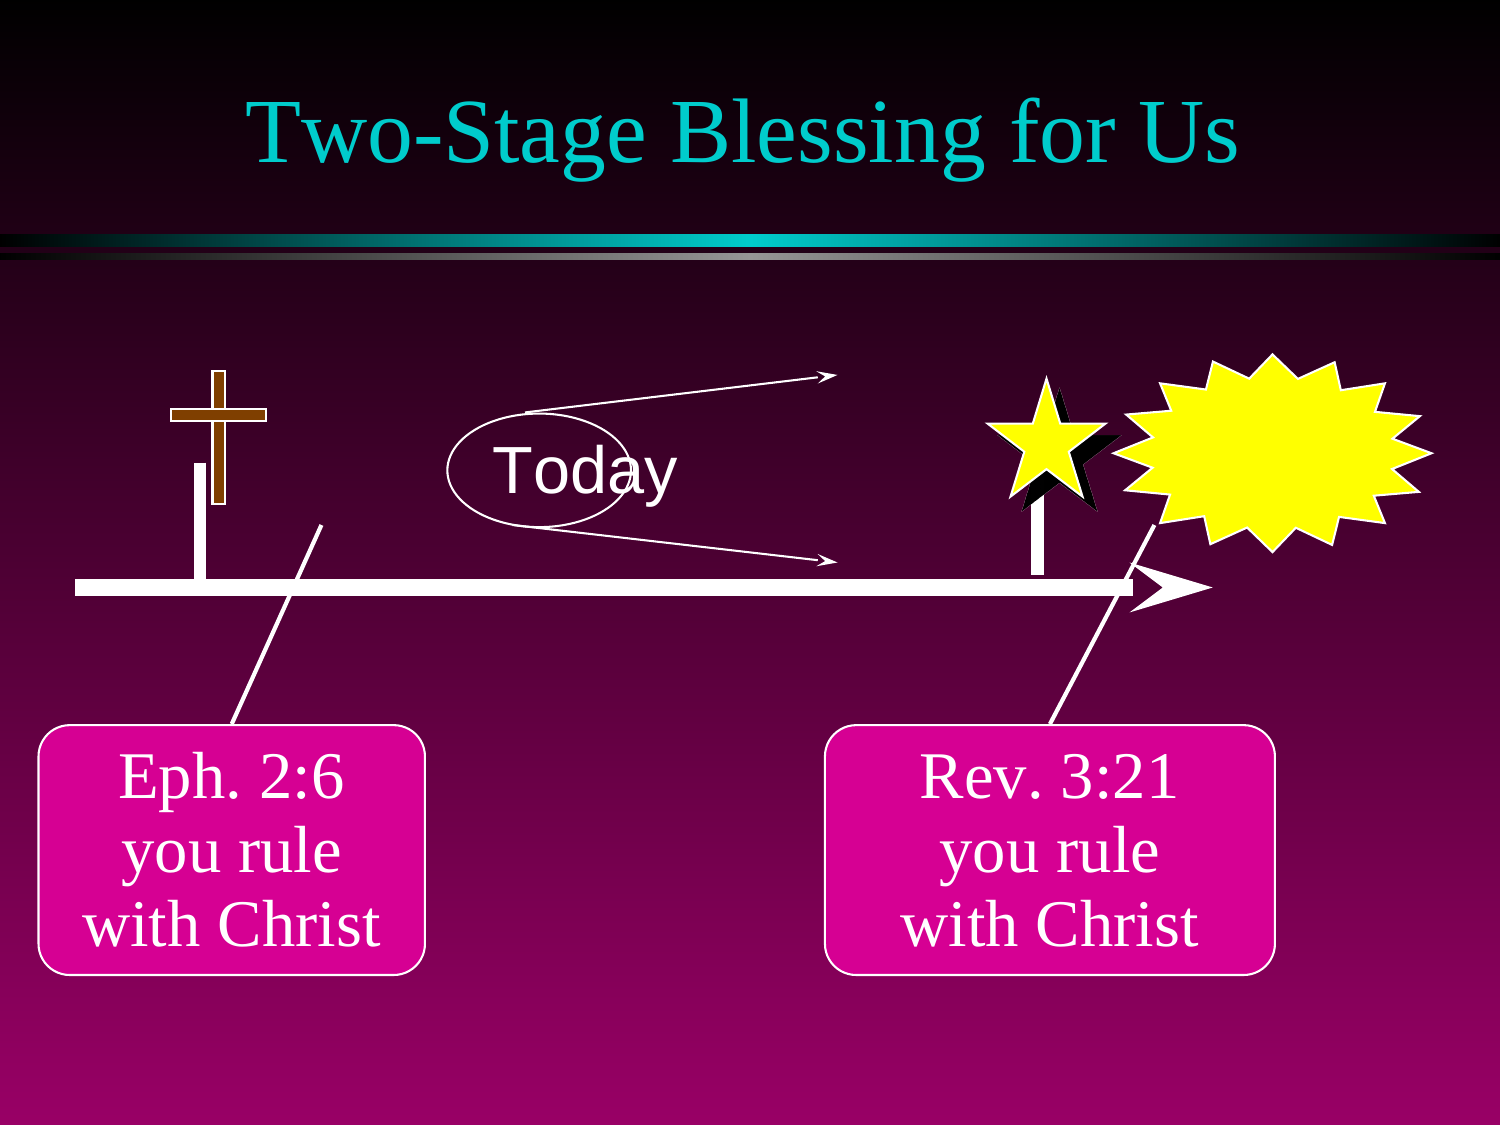

# Two-Stage Blessing for Us
Today
Eph. 2:6
you rule
with Christ
Rev. 3:21
you rule
with Christ